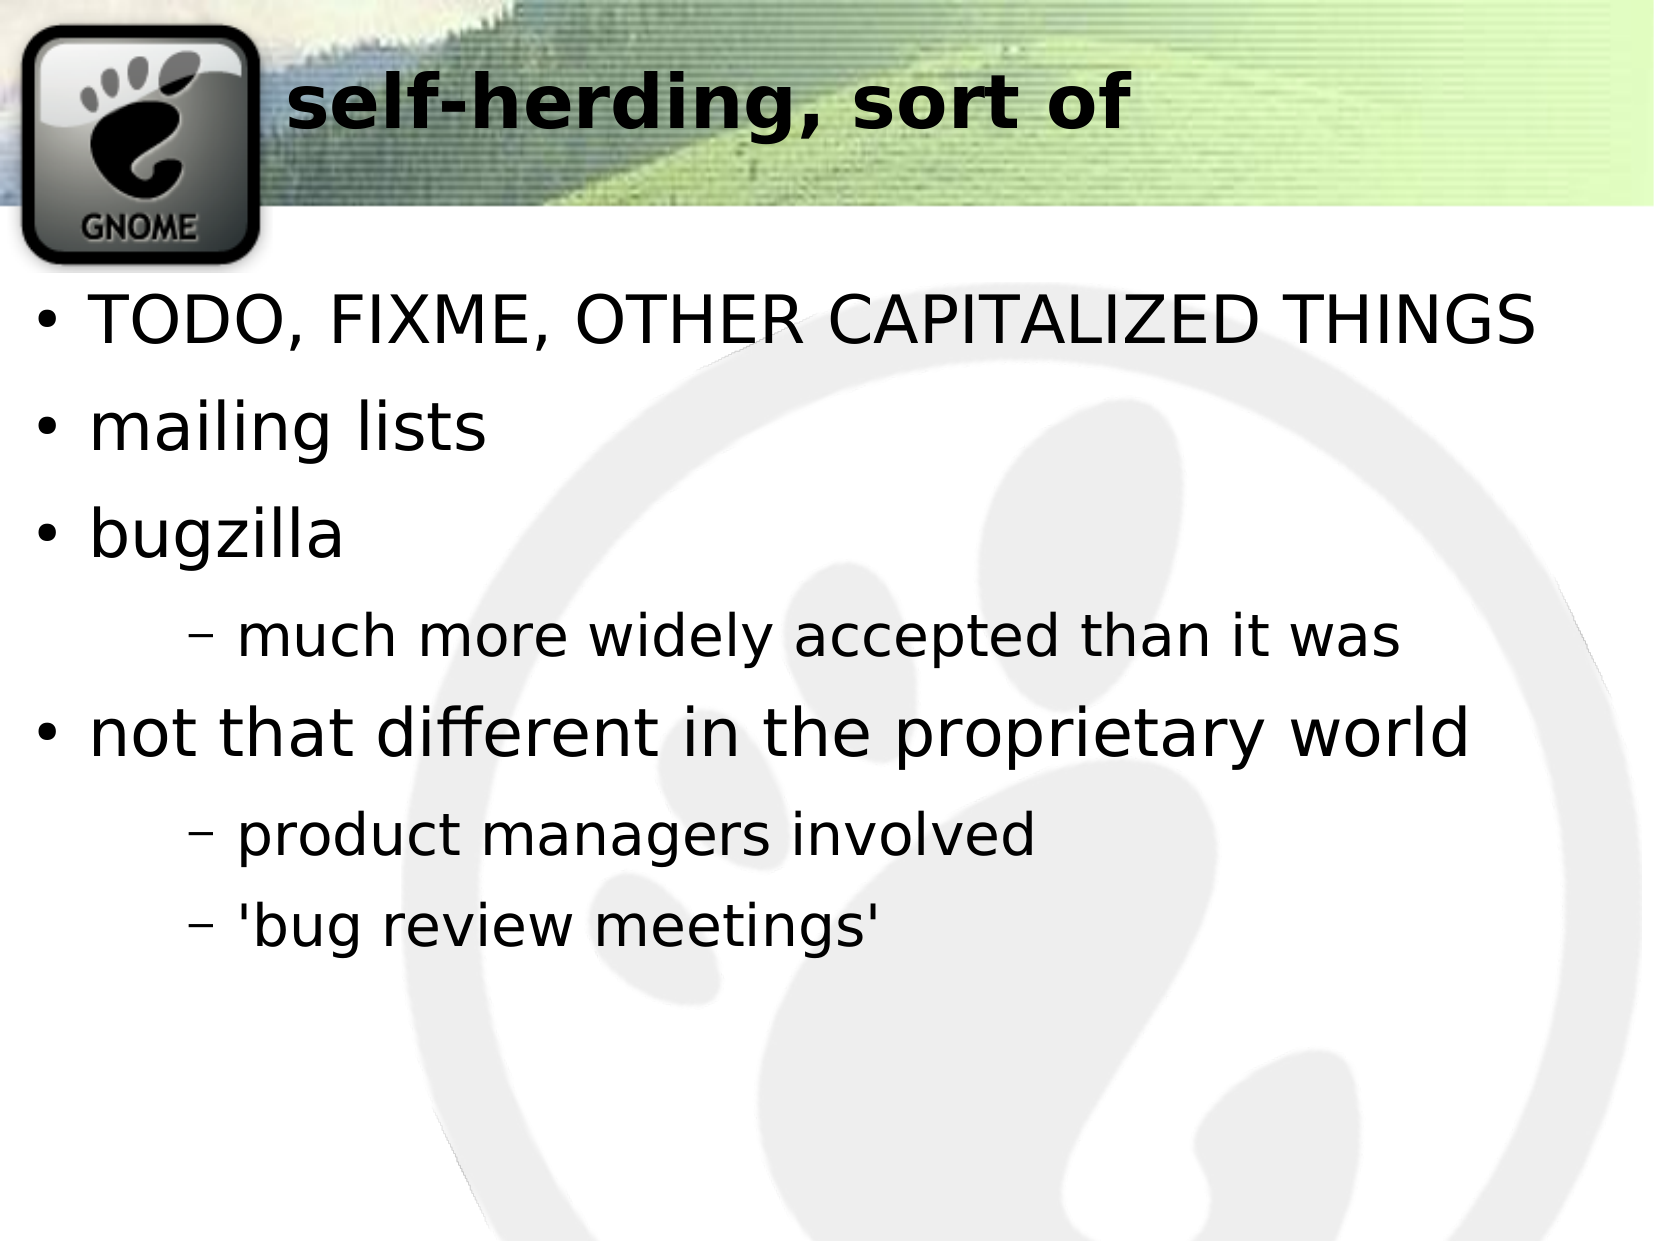

# self-herding, sort of
TODO, FIXME, OTHER CAPITALIZED THINGS
mailing lists
bugzilla
much more widely accepted than it was
not that different in the proprietary world
product managers involved
'bug review meetings'